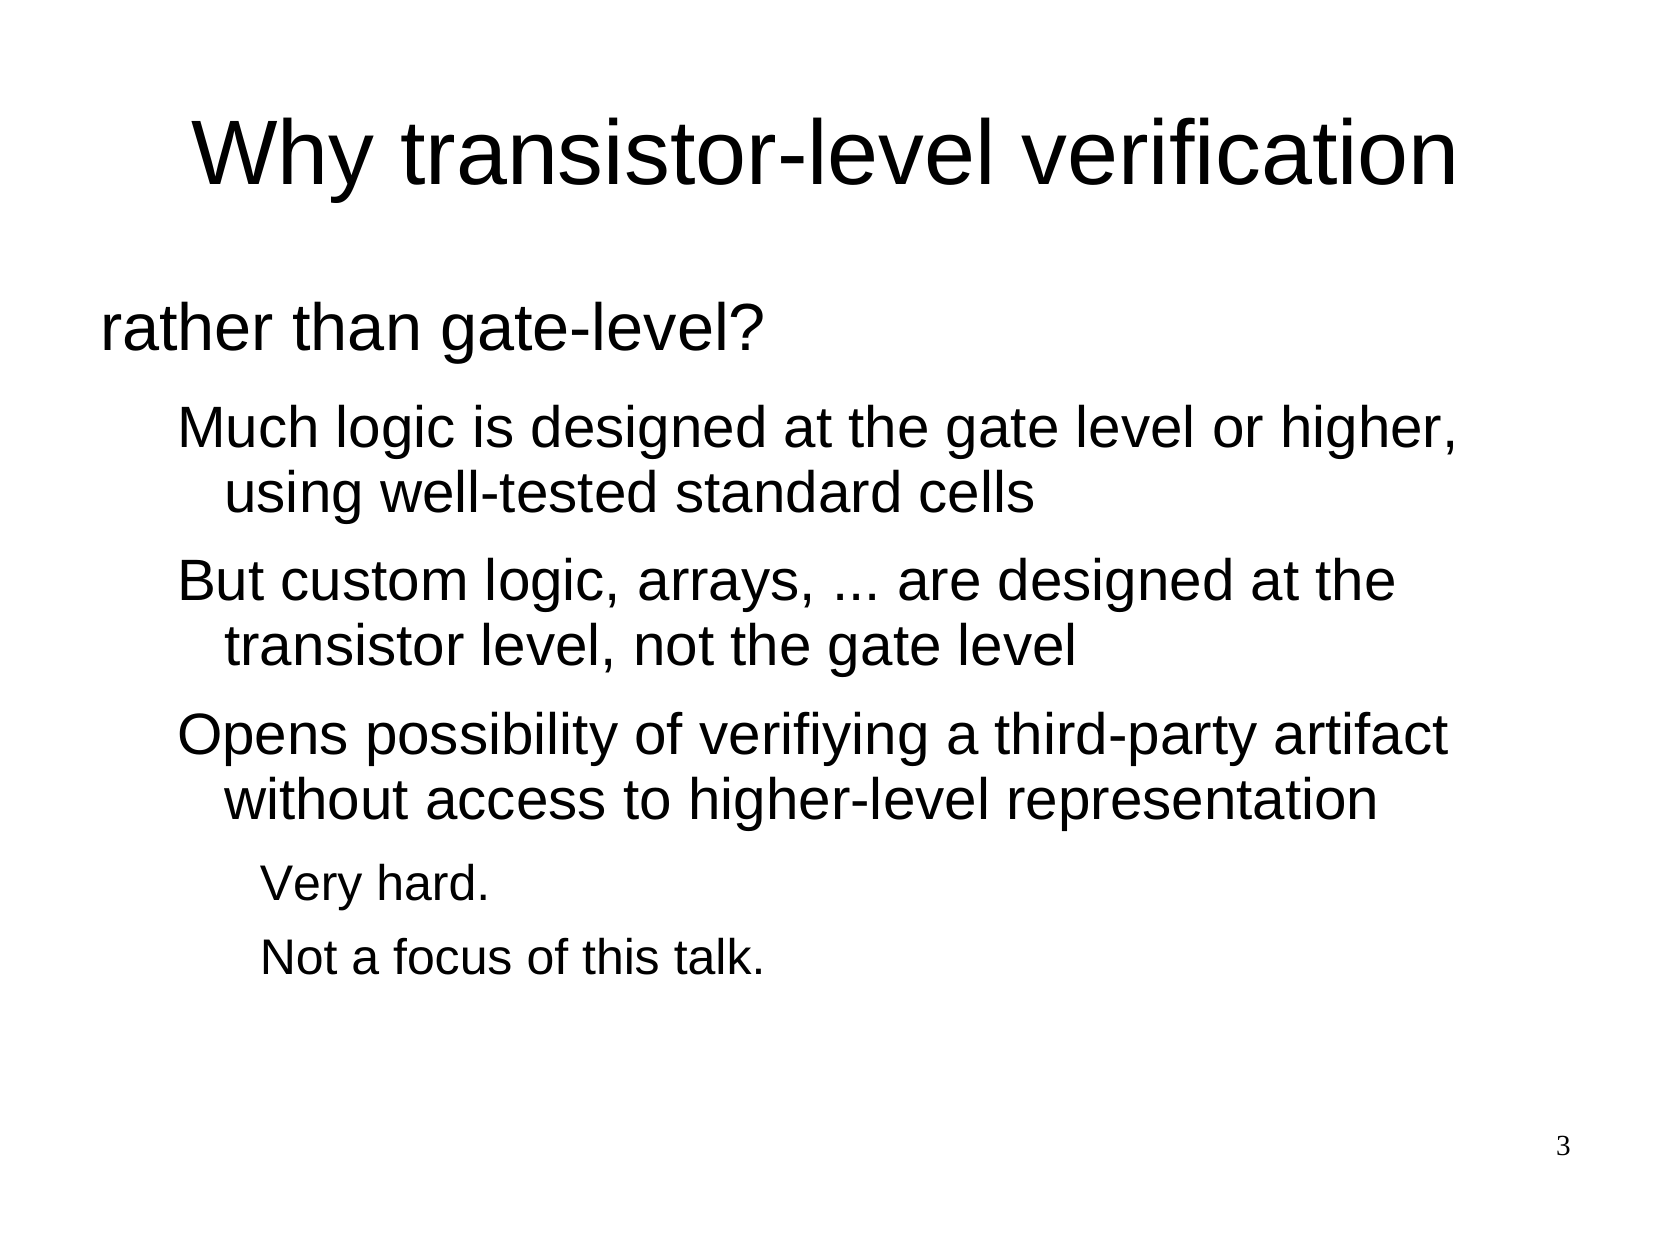

# Why transistor-level verification
rather than gate-level?
Much logic is designed at the gate level or higher, using well-tested standard cells
But custom logic, arrays, ... are designed at the transistor level, not the gate level
Opens possibility of verifiying a third-party artifact without access to higher-level representation
Very hard.
Not a focus of this talk.
3